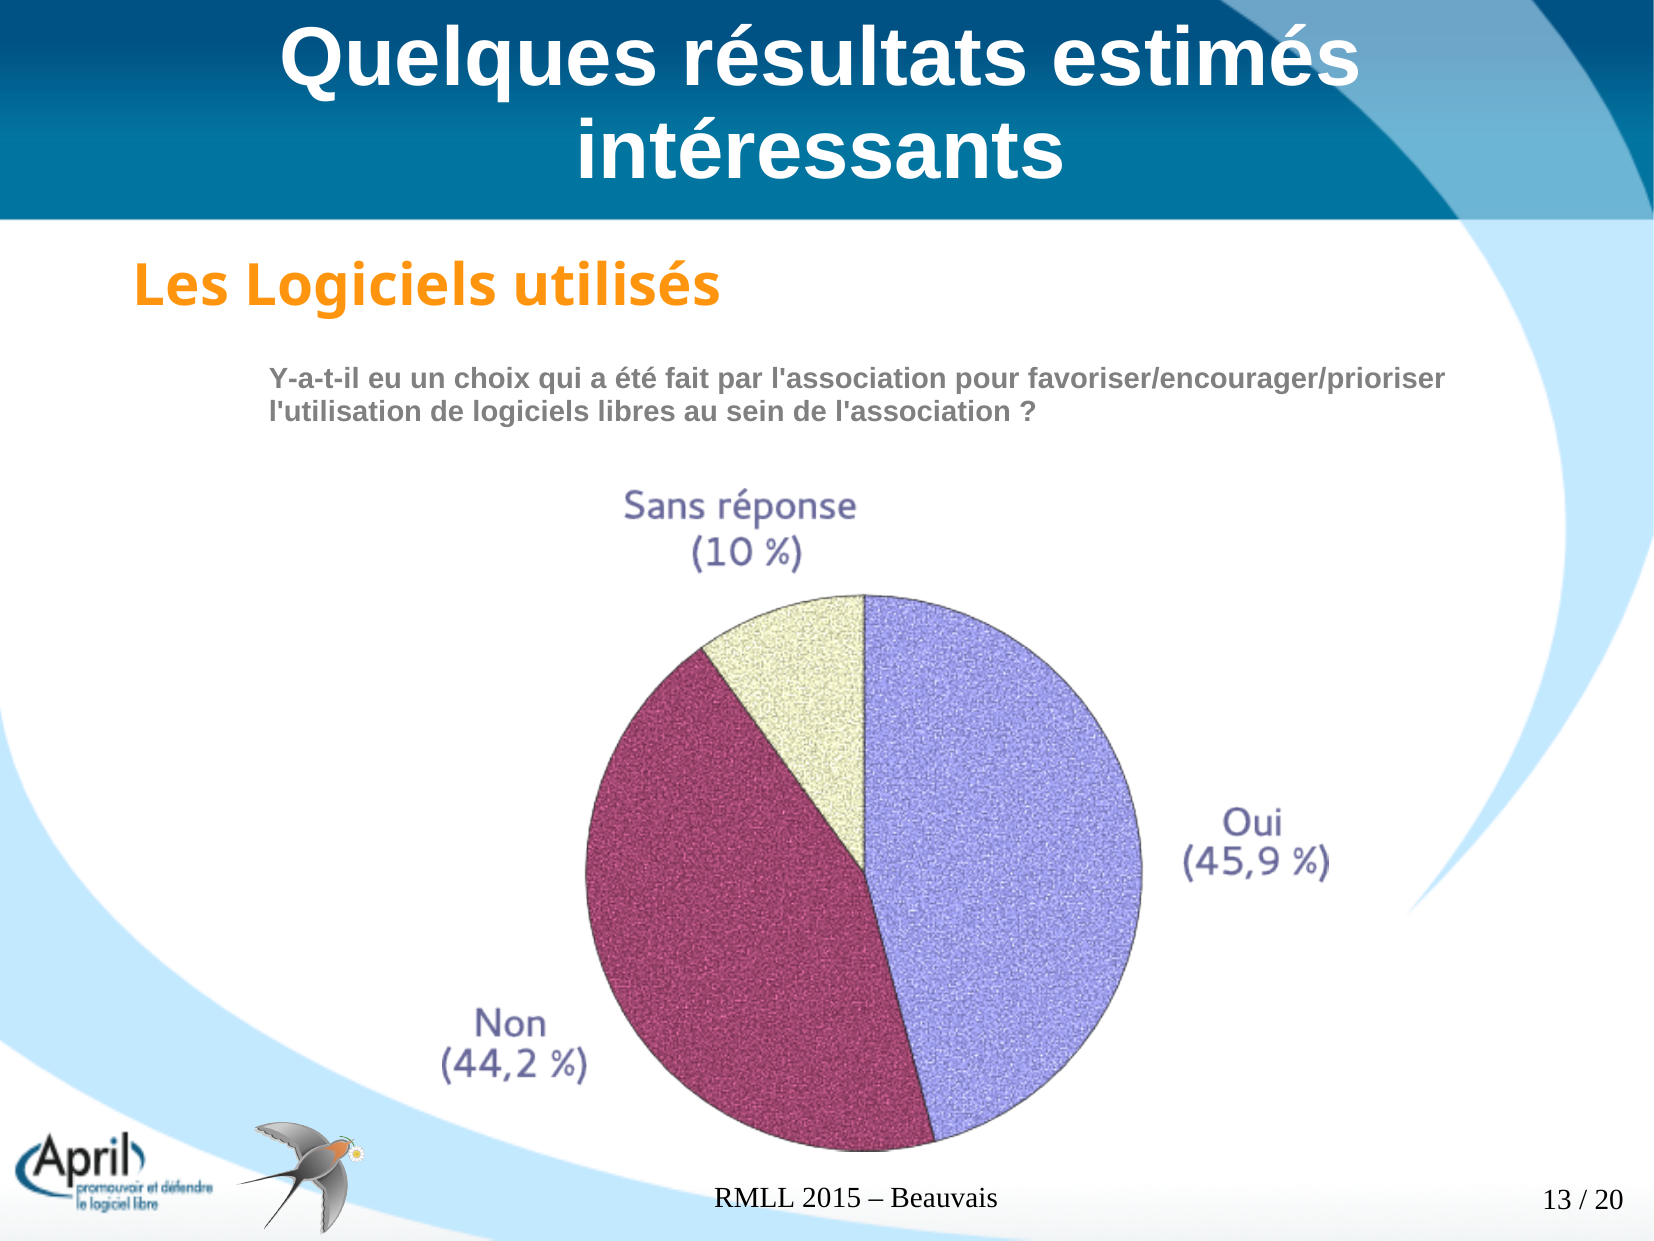

# Quelques résultats estimés intéressants
Les Logiciels utilisés
Y-a-t-il eu un choix qui a été fait par l'association pour favoriser/encourager/prioriser l'utilisation de logiciels libres au sein de l'association ?
13